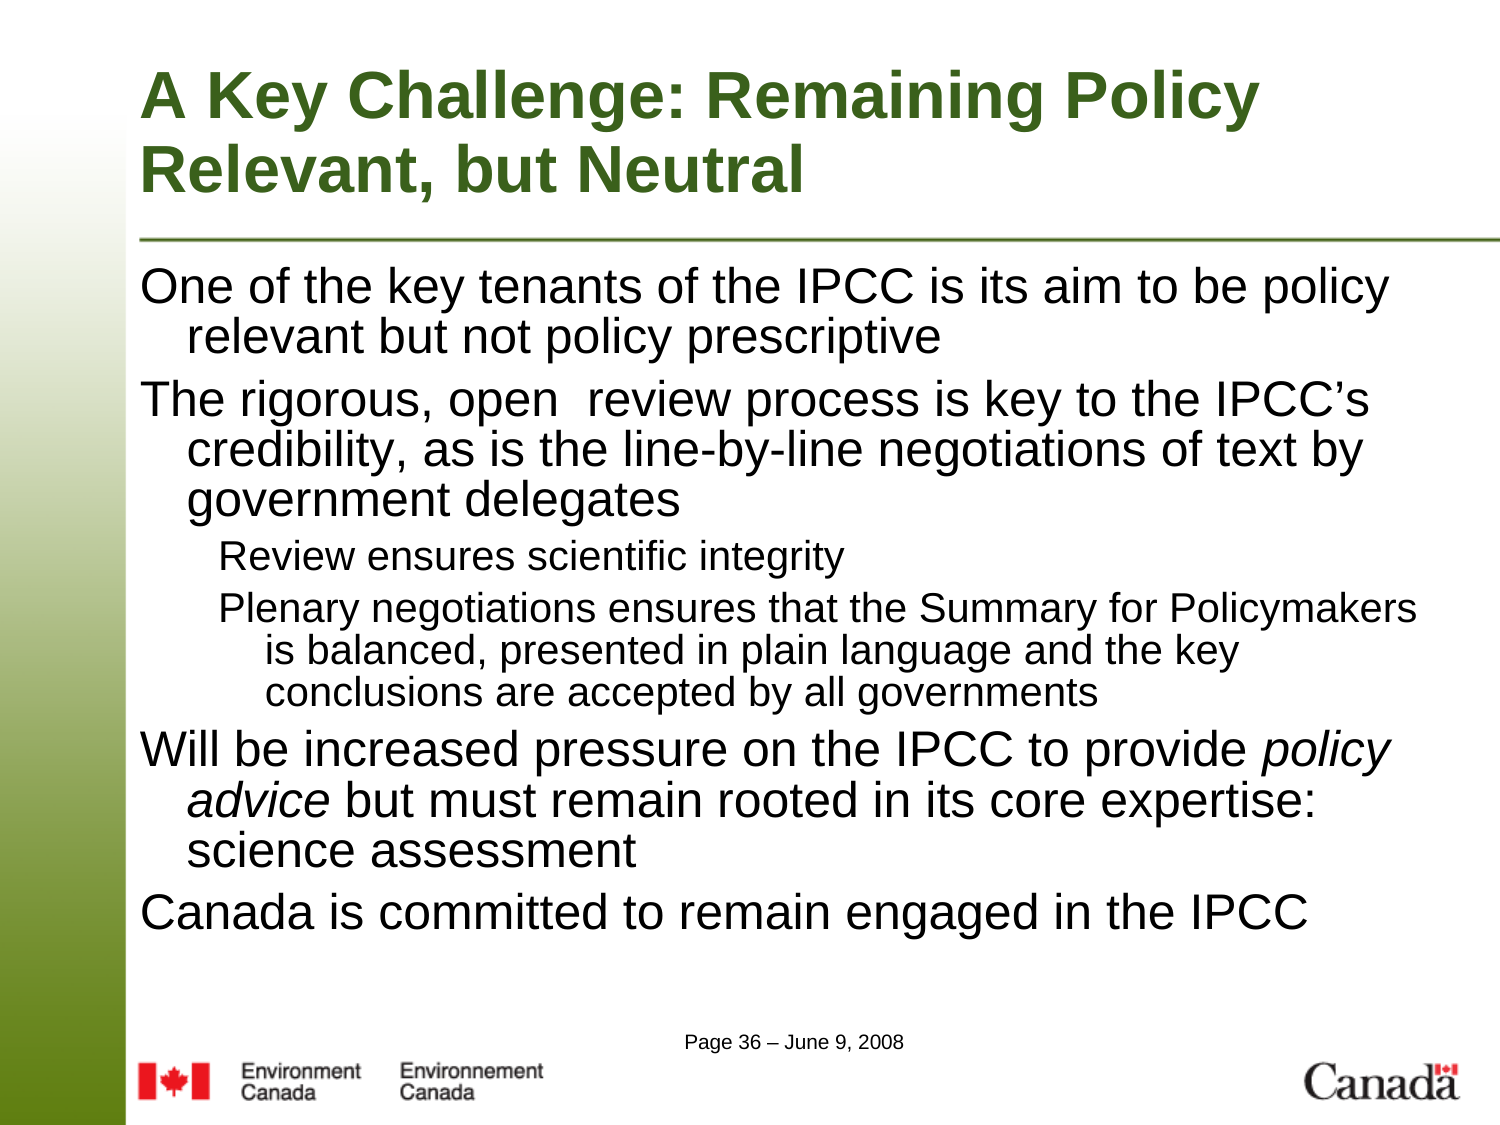

# A Key Challenge: Remaining Policy Relevant, but Neutral
One of the key tenants of the IPCC is its aim to be policy relevant but not policy prescriptive
The rigorous, open review process is key to the IPCC’s credibility, as is the line-by-line negotiations of text by government delegates
Review ensures scientific integrity
Plenary negotiations ensures that the Summary for Policymakers is balanced, presented in plain language and the key conclusions are accepted by all governments
Will be increased pressure on the IPCC to provide policy advice but must remain rooted in its core expertise: science assessment
Canada is committed to remain engaged in the IPCC